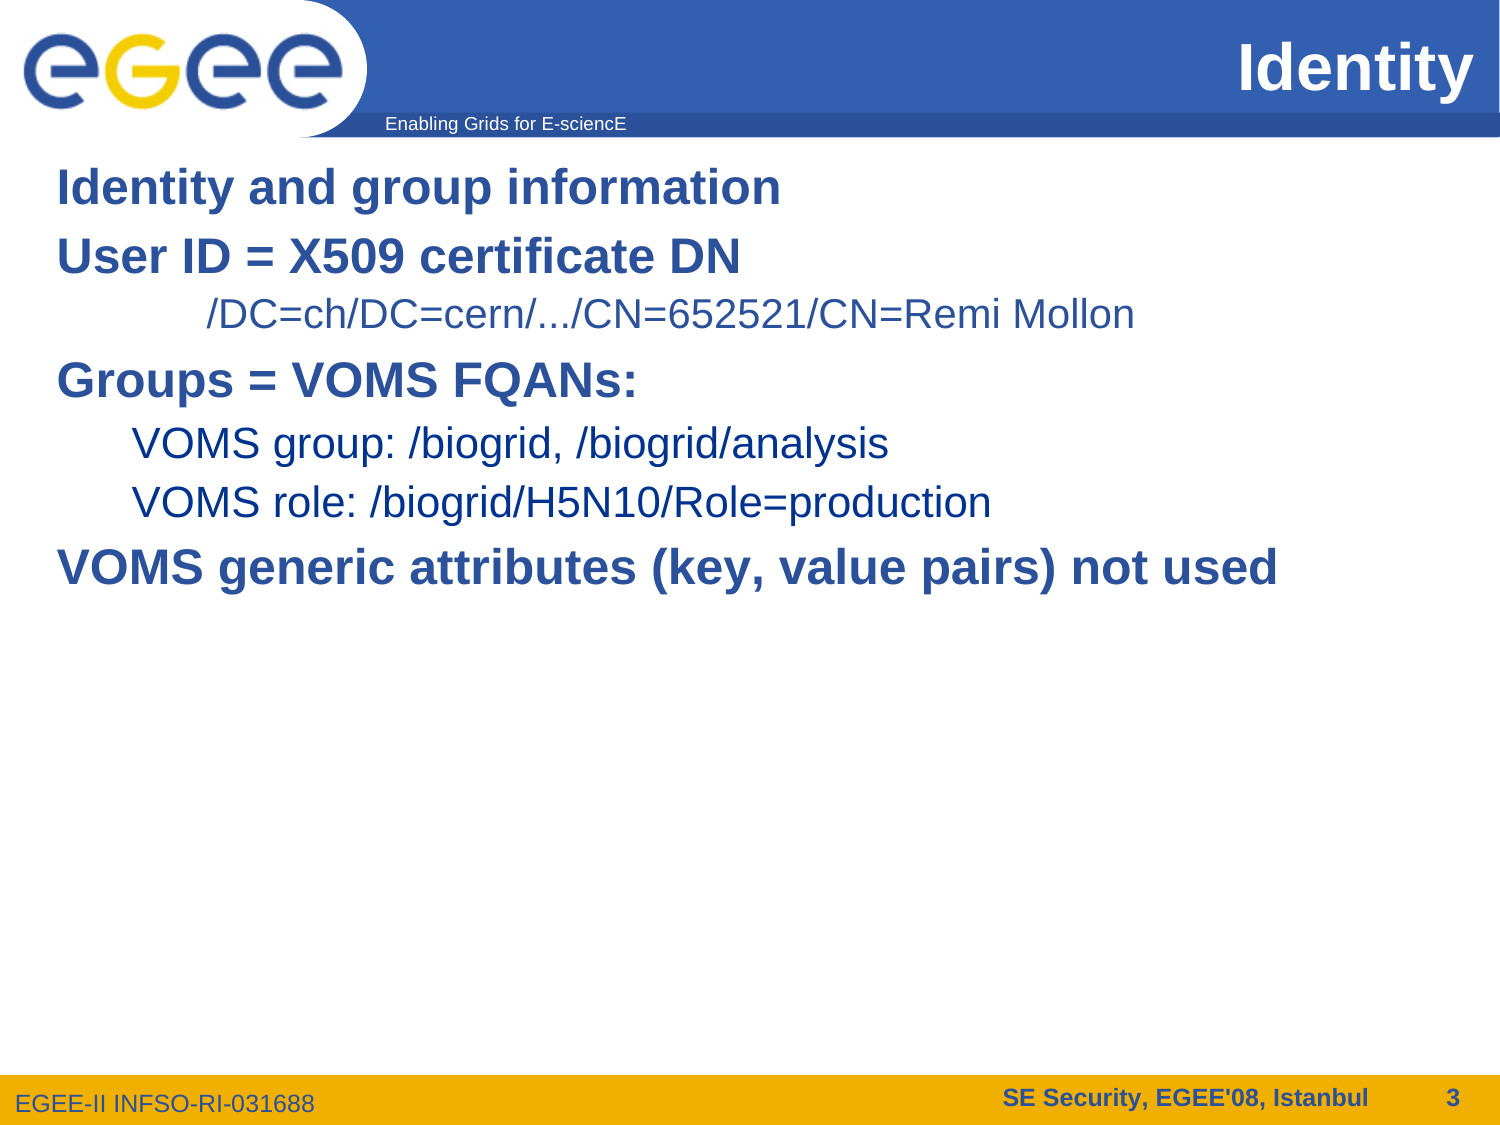

# Identity
Identity and group information
User ID = X509 certificate DN
	/DC=ch/DC=cern/.../CN=652521/CN=Remi Mollon
Groups = VOMS FQANs:
VOMS group: /biogrid, /biogrid/analysis
VOMS role: /biogrid/H5N10/Role=production
VOMS generic attributes (key, value pairs) not used
SE Security, EGEE'08, Istanbul
3